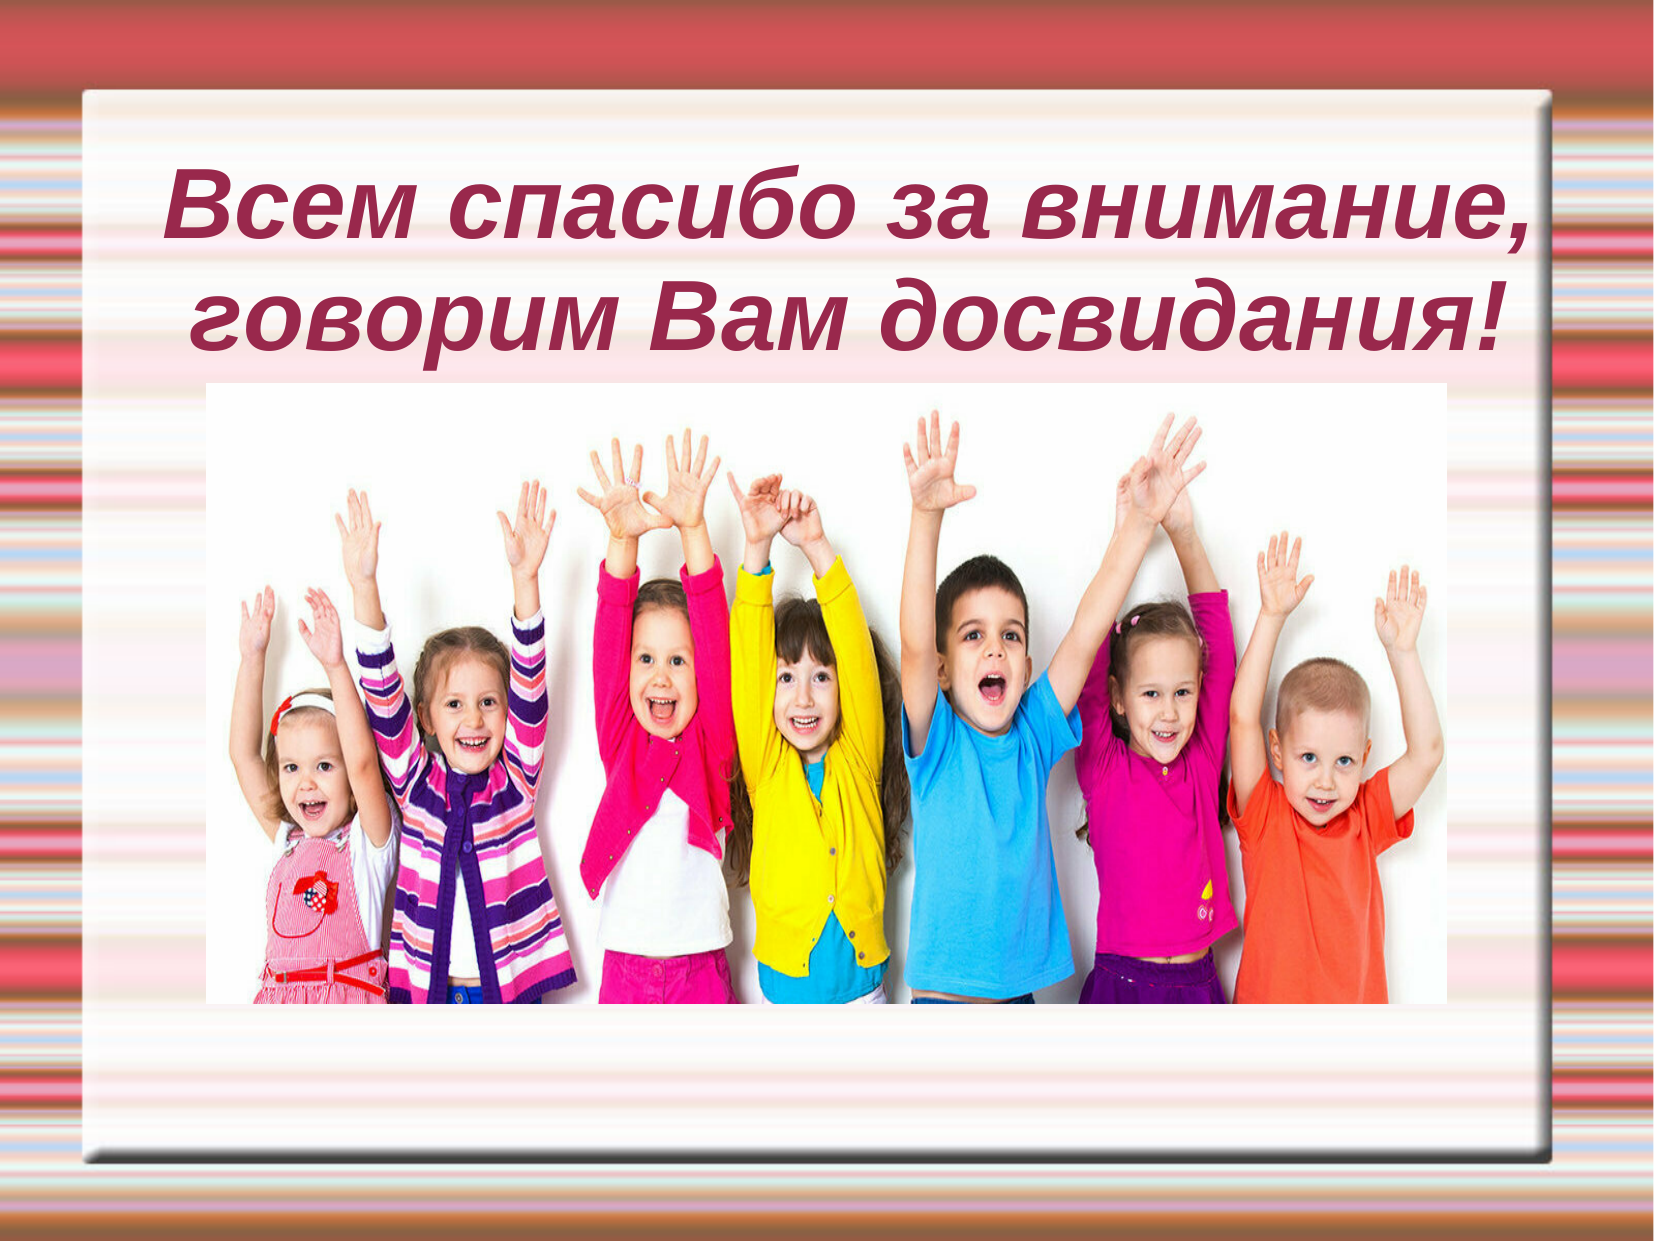

#
Всем спасибо за внимание, говорим Вам досвидания!